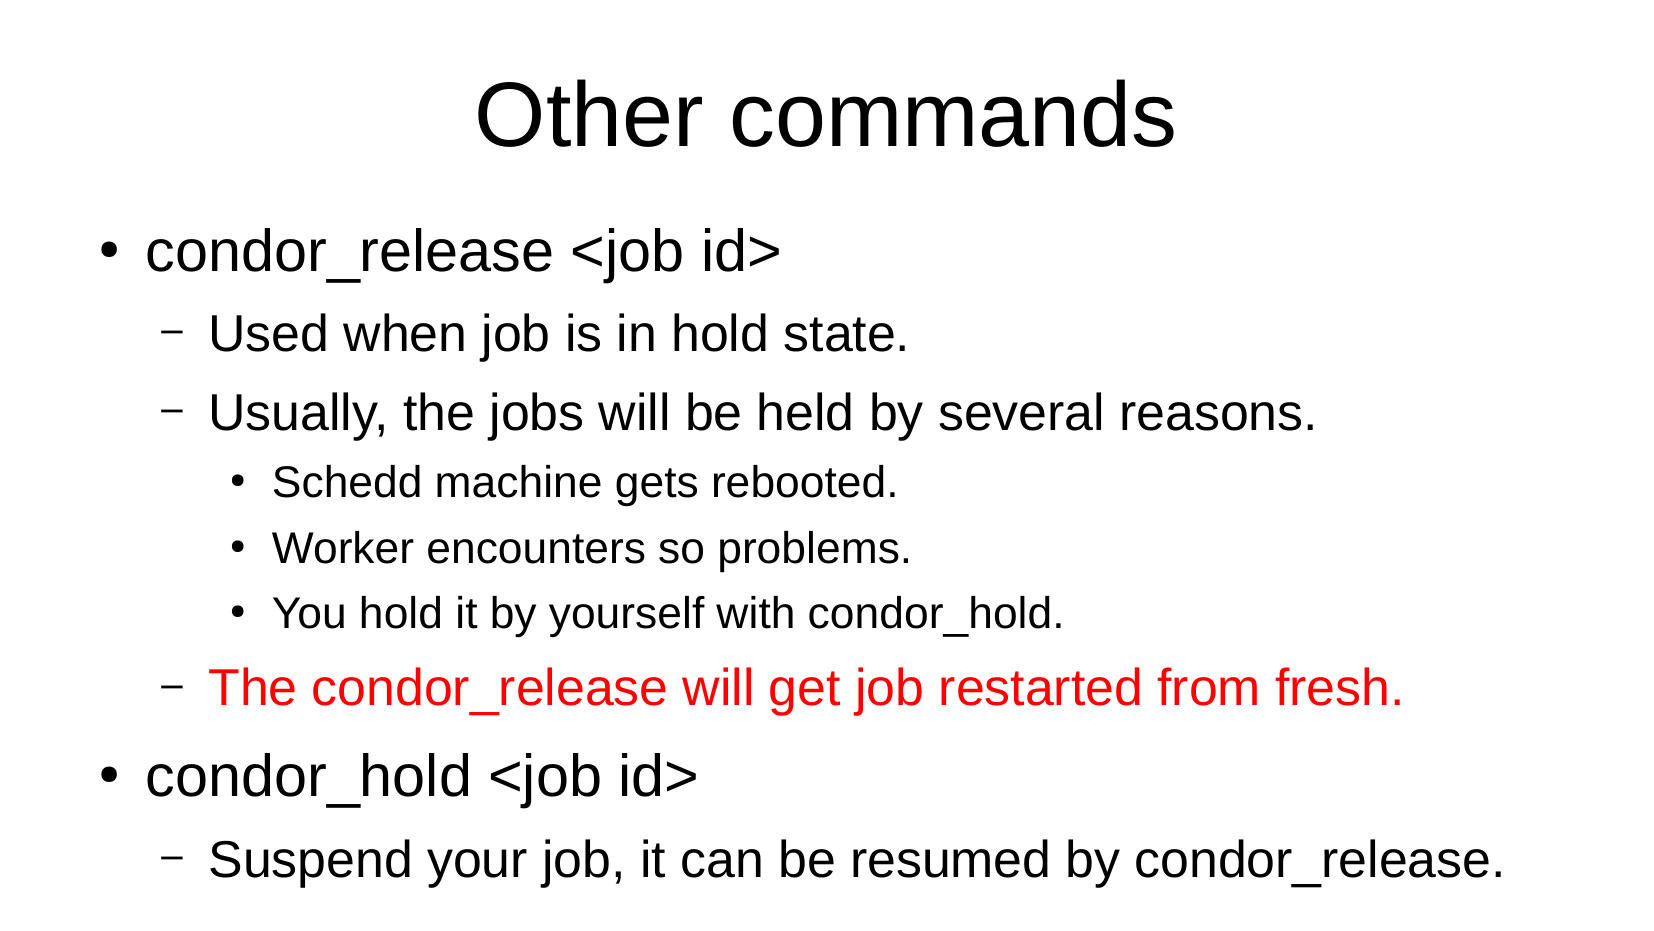

# Other commands
condor_release <job id>
Used when job is in hold state.
Usually, the jobs will be held by several reasons.
Schedd machine gets rebooted.
Worker encounters so problems.
You hold it by yourself with condor_hold.
The condor_release will get job restarted from fresh.
condor_hold <job id>
Suspend your job, it can be resumed by condor_release.